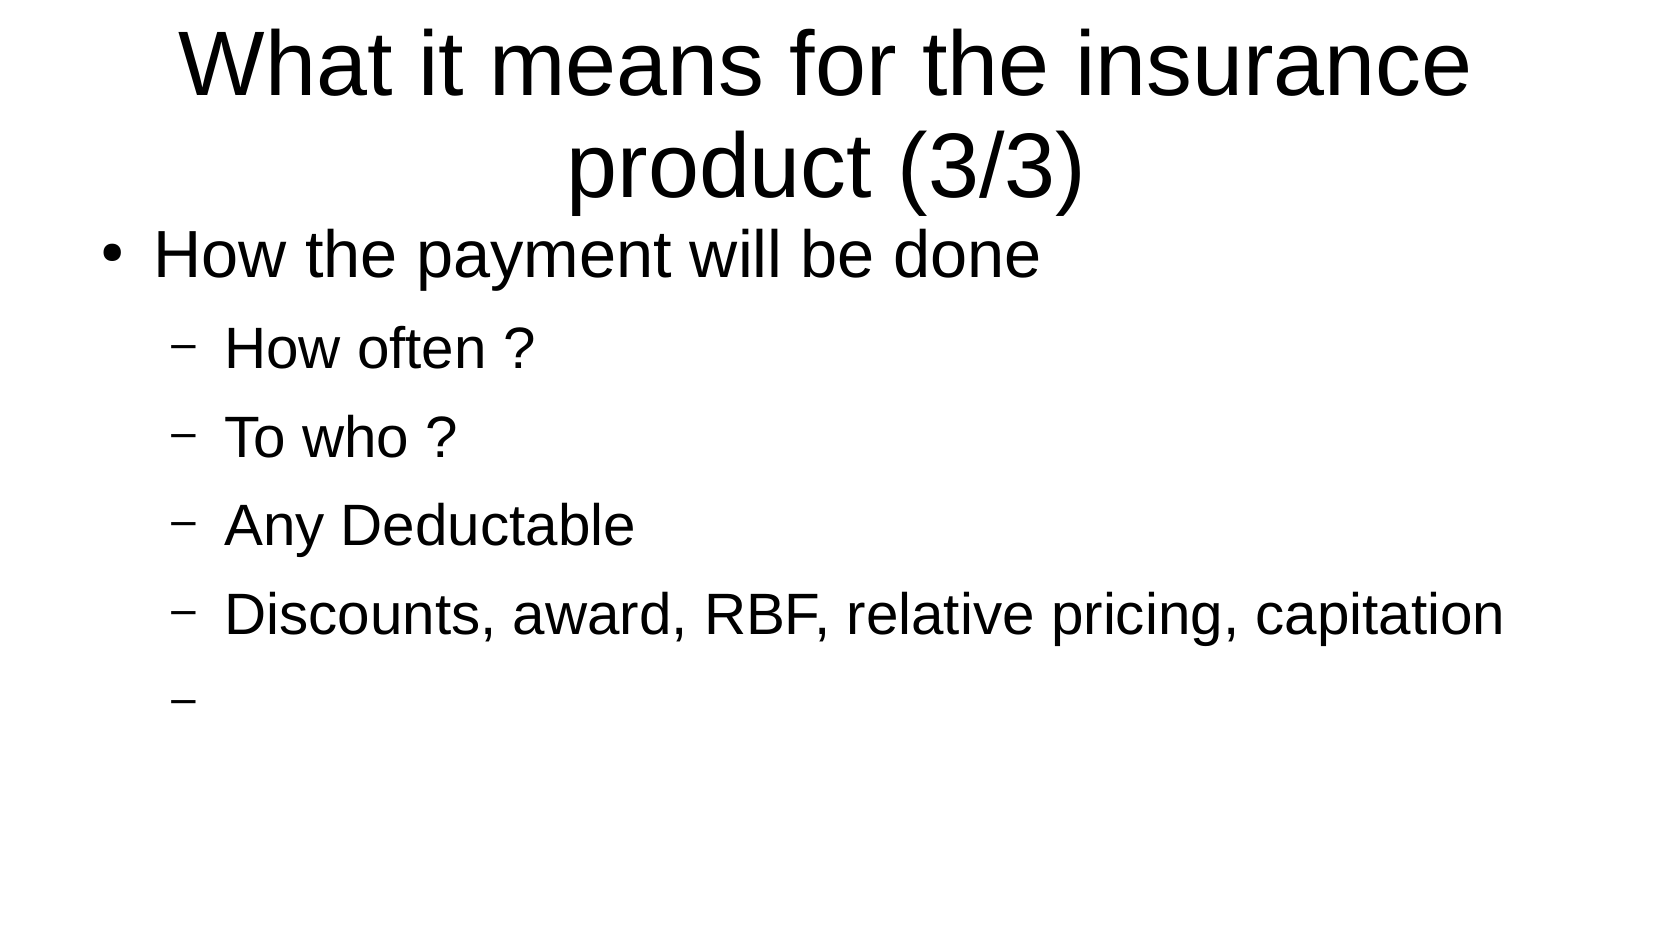

# What it means for the insurance product (3/3)
How the payment will be done
How often ?
To who ?
Any Deductable
Discounts, award, RBF, relative pricing, capitation